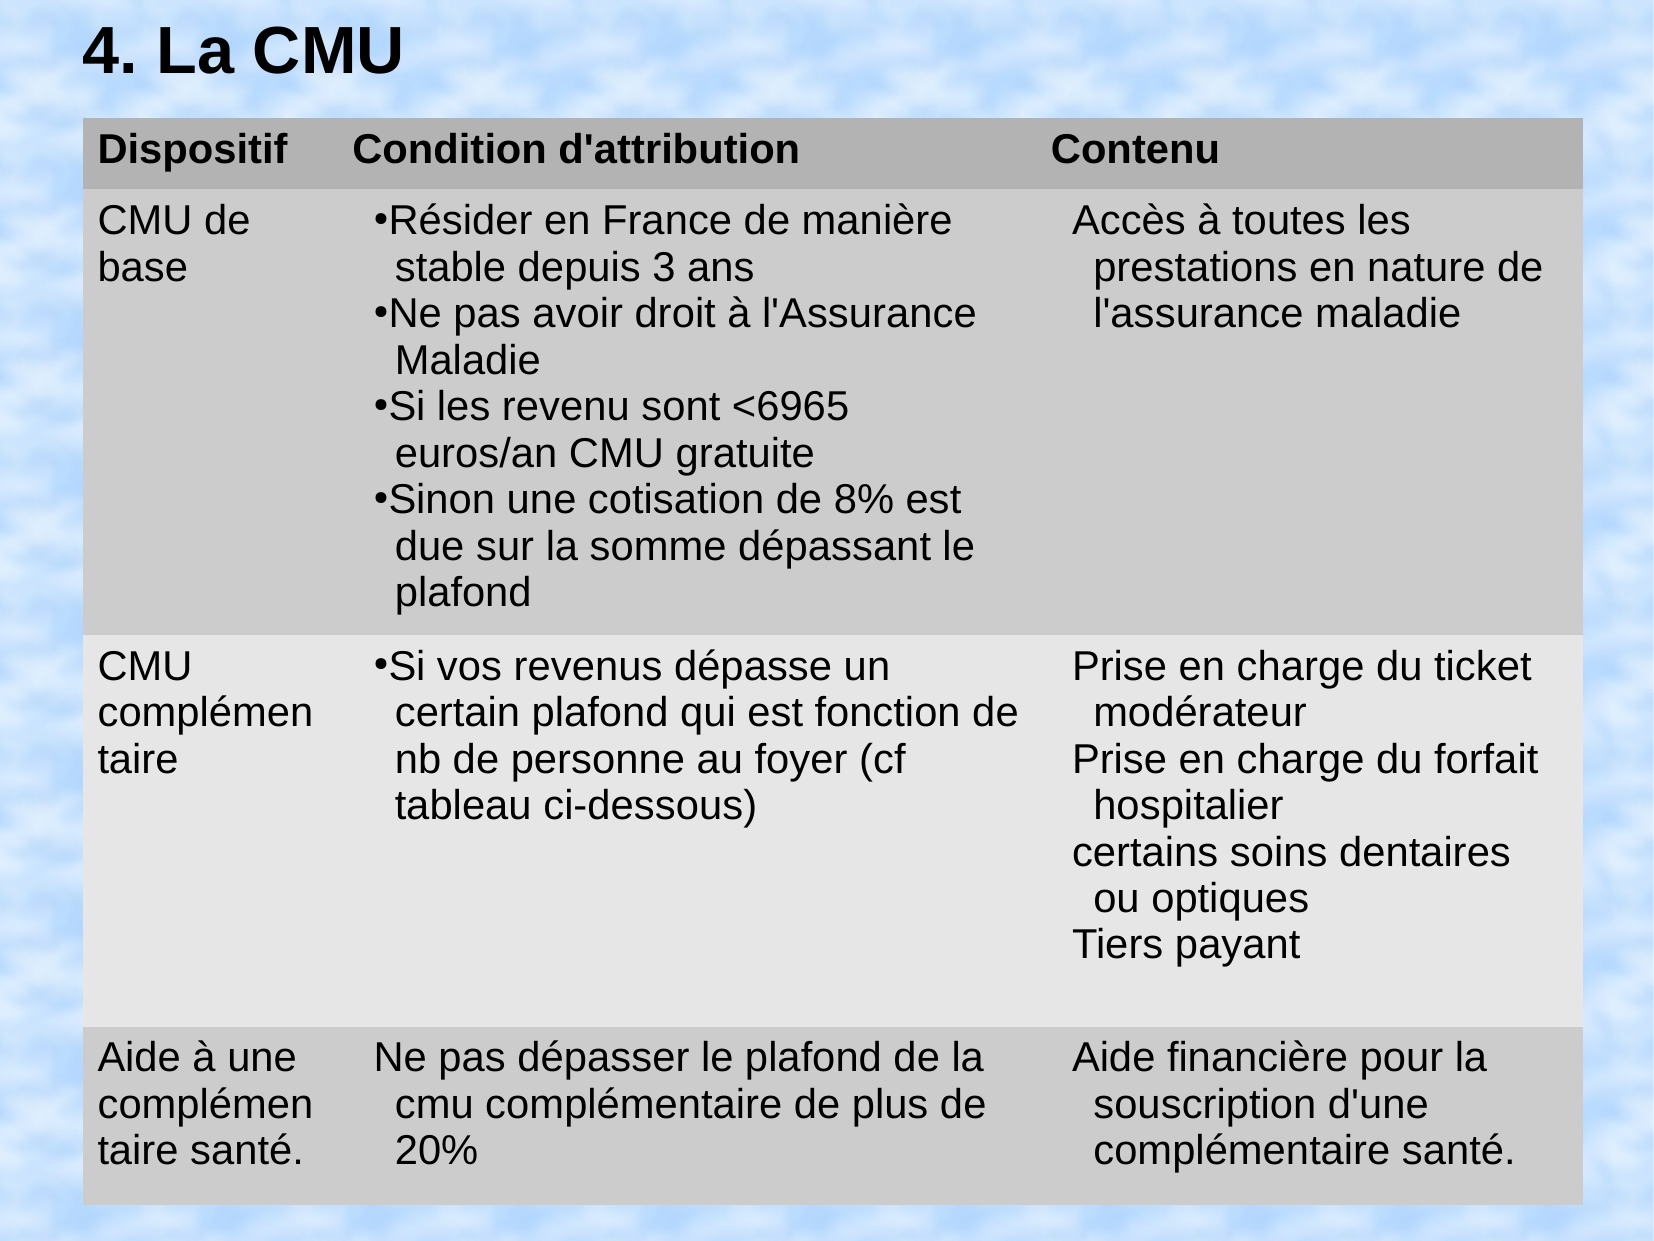

# 4. La CMU
| Dispositif | Condition d'attribution | Contenu |
| --- | --- | --- |
| CMU de base | Résider en France de manière stable depuis 3 ans Ne pas avoir droit à l'Assurance Maladie Si les revenu sont <6965 euros/an CMU gratuite Sinon une cotisation de 8% est due sur la somme dépassant le plafond | Accès à toutes les prestations en nature de l'assurance maladie |
| CMU complémentaire | Si vos revenus dépasse un certain plafond qui est fonction de nb de personne au foyer (cf tableau ci-dessous) | Prise en charge du ticket modérateur Prise en charge du forfait hospitalier certains soins dentaires ou optiques Tiers payant |
| Aide à une complémentaire santé. | Ne pas dépasser le plafond de la cmu complémentaire de plus de 20% | Aide financière pour la souscription d'une complémentaire santé. |